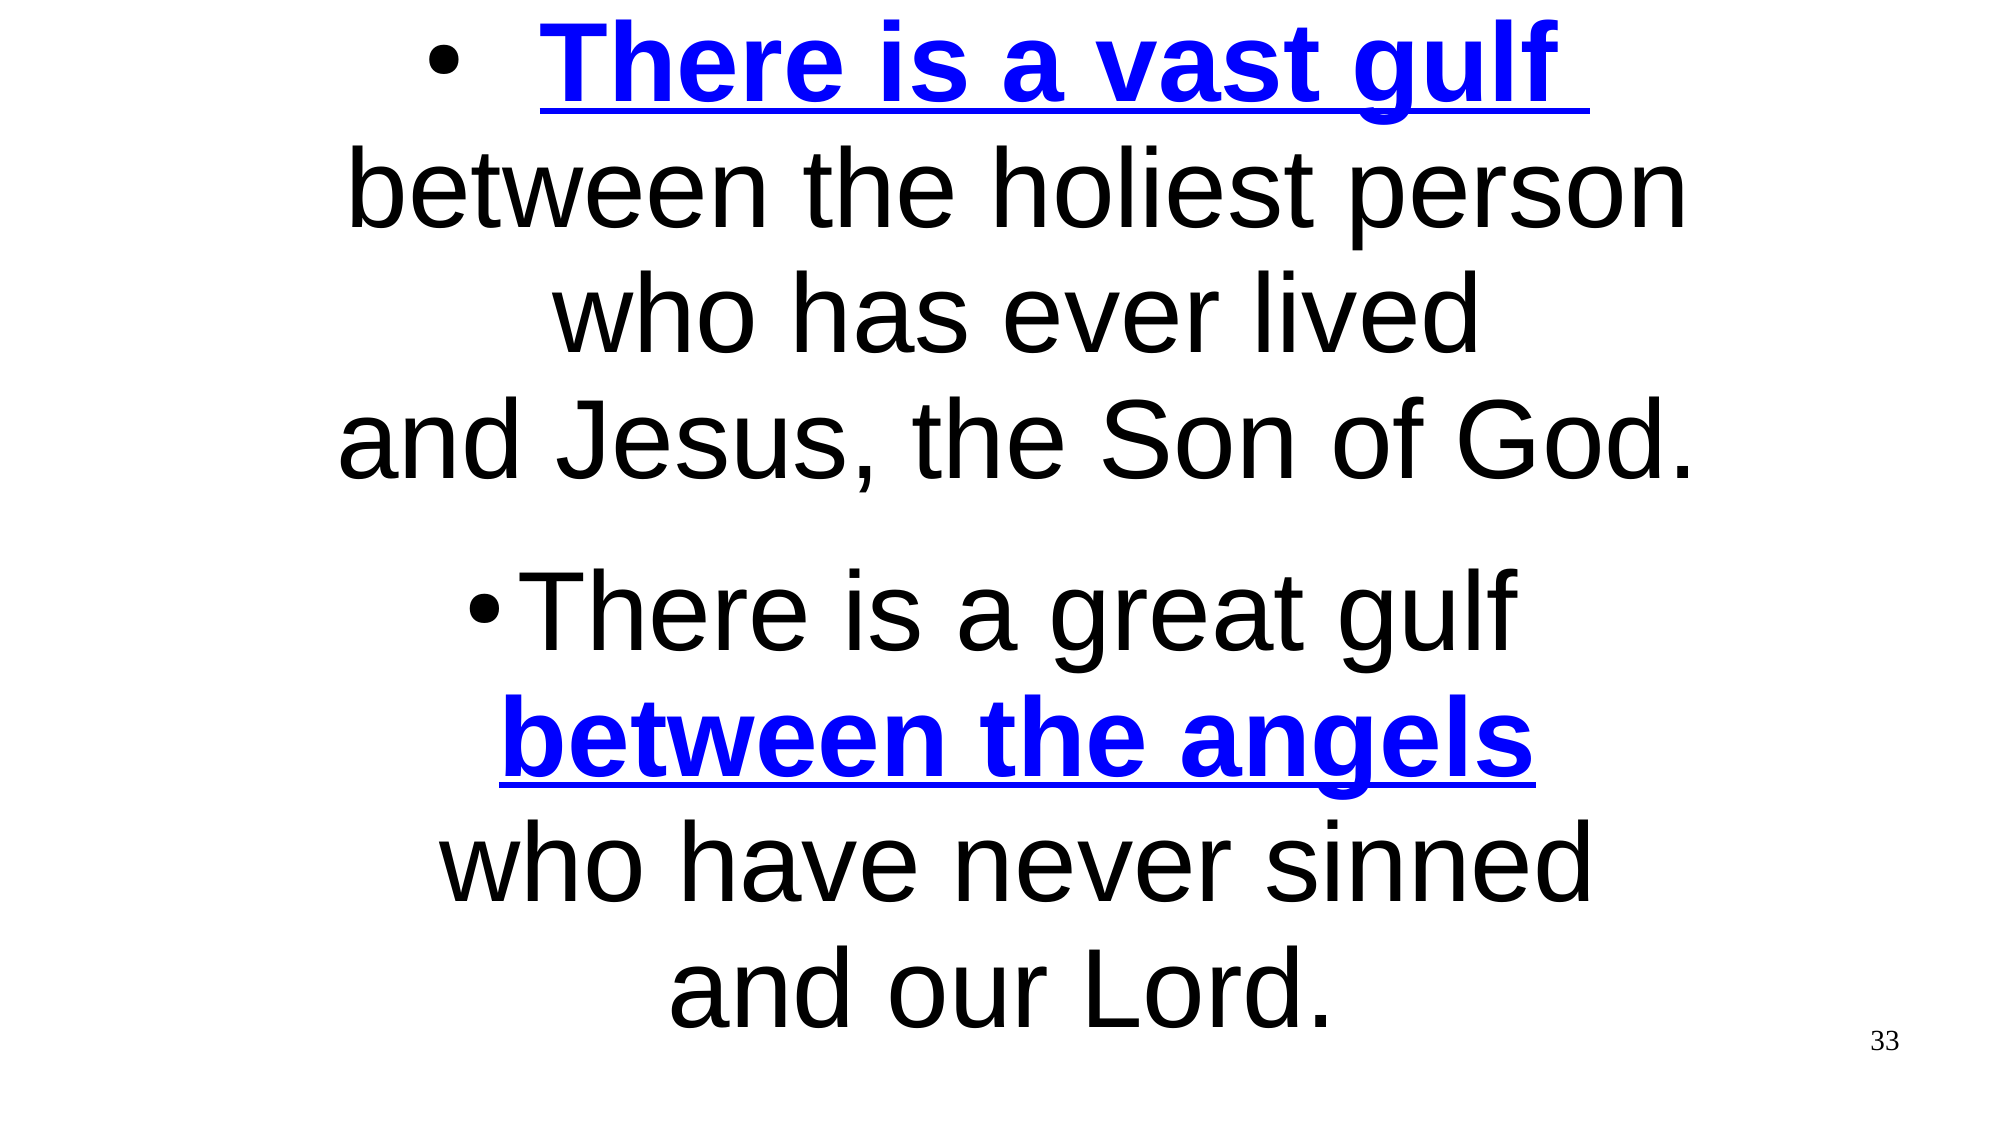

# There is a vast gulf between the holiest person who has ever lived and Jesus, the Son of God.
There is a great gulf
between the angels
who have never sinned
and our Lord.
33